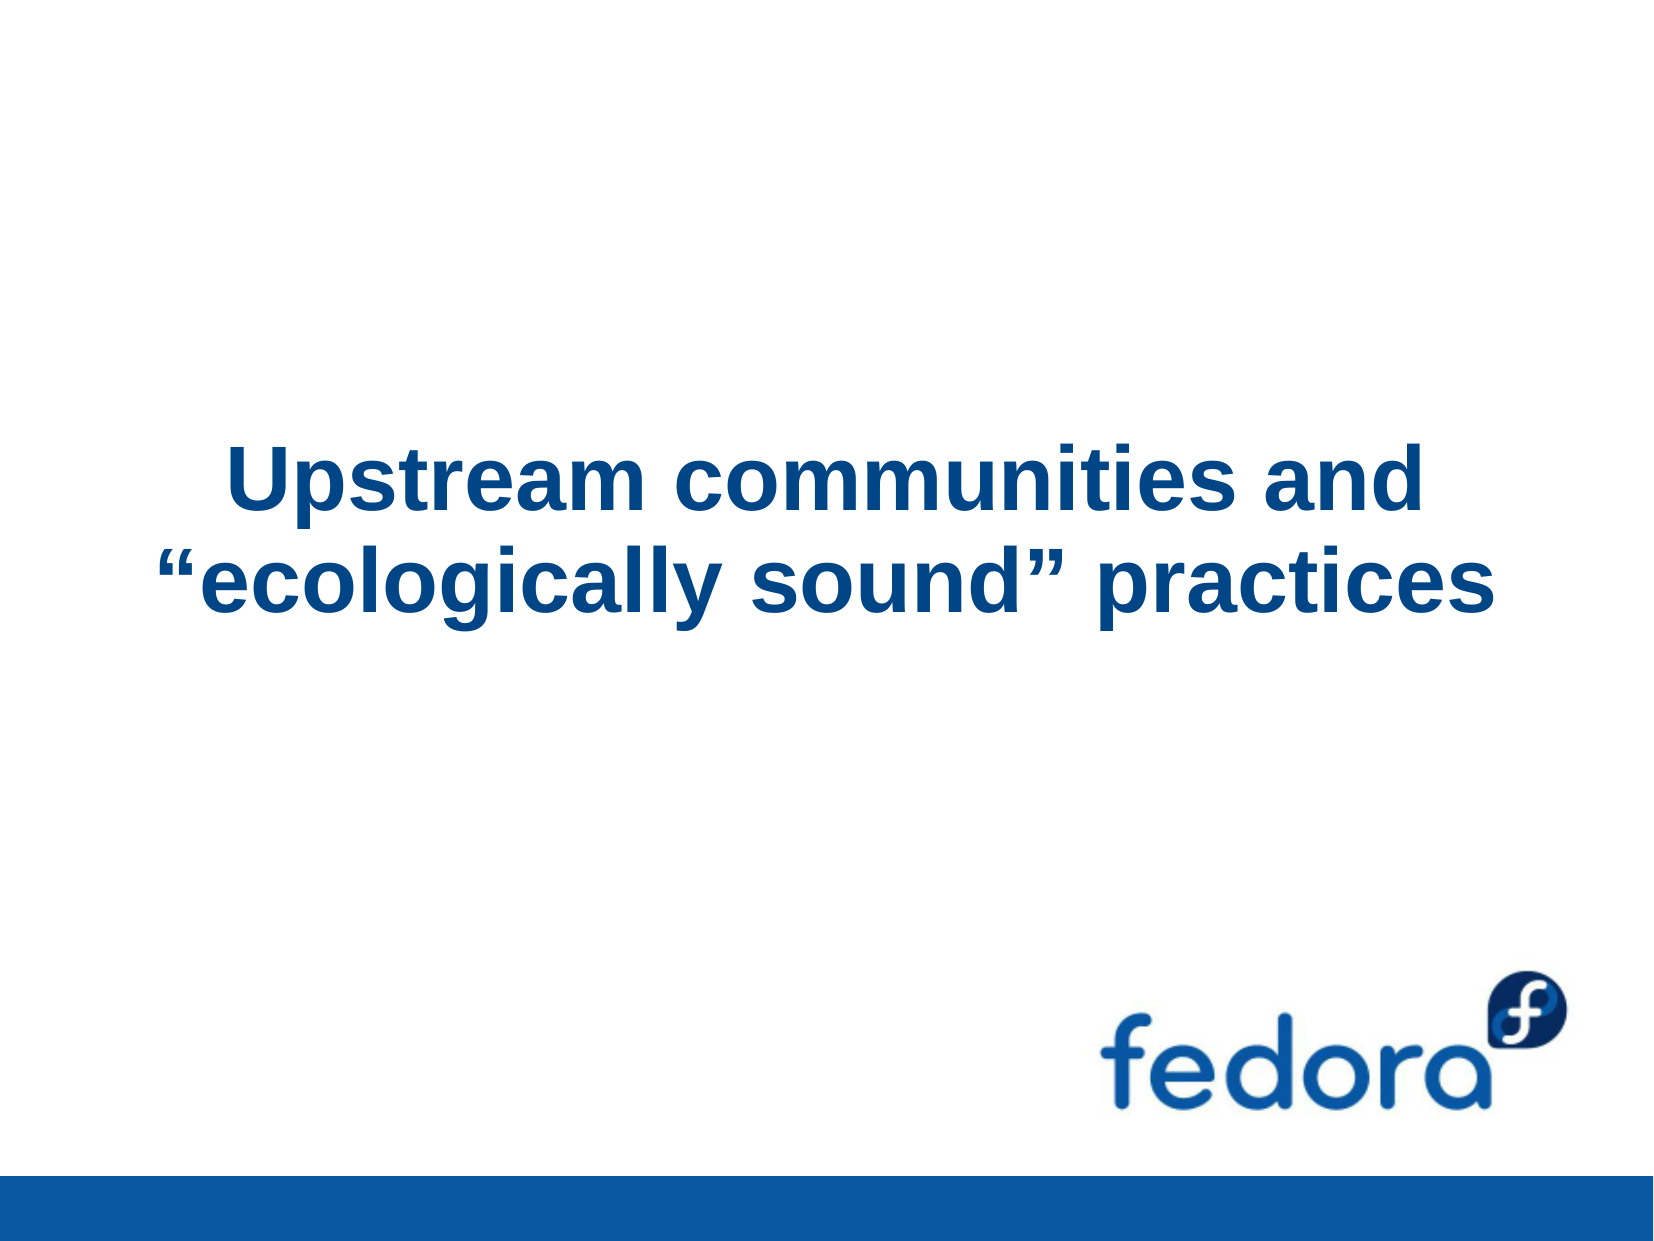

# Upstream communities and “ecologically sound” practices